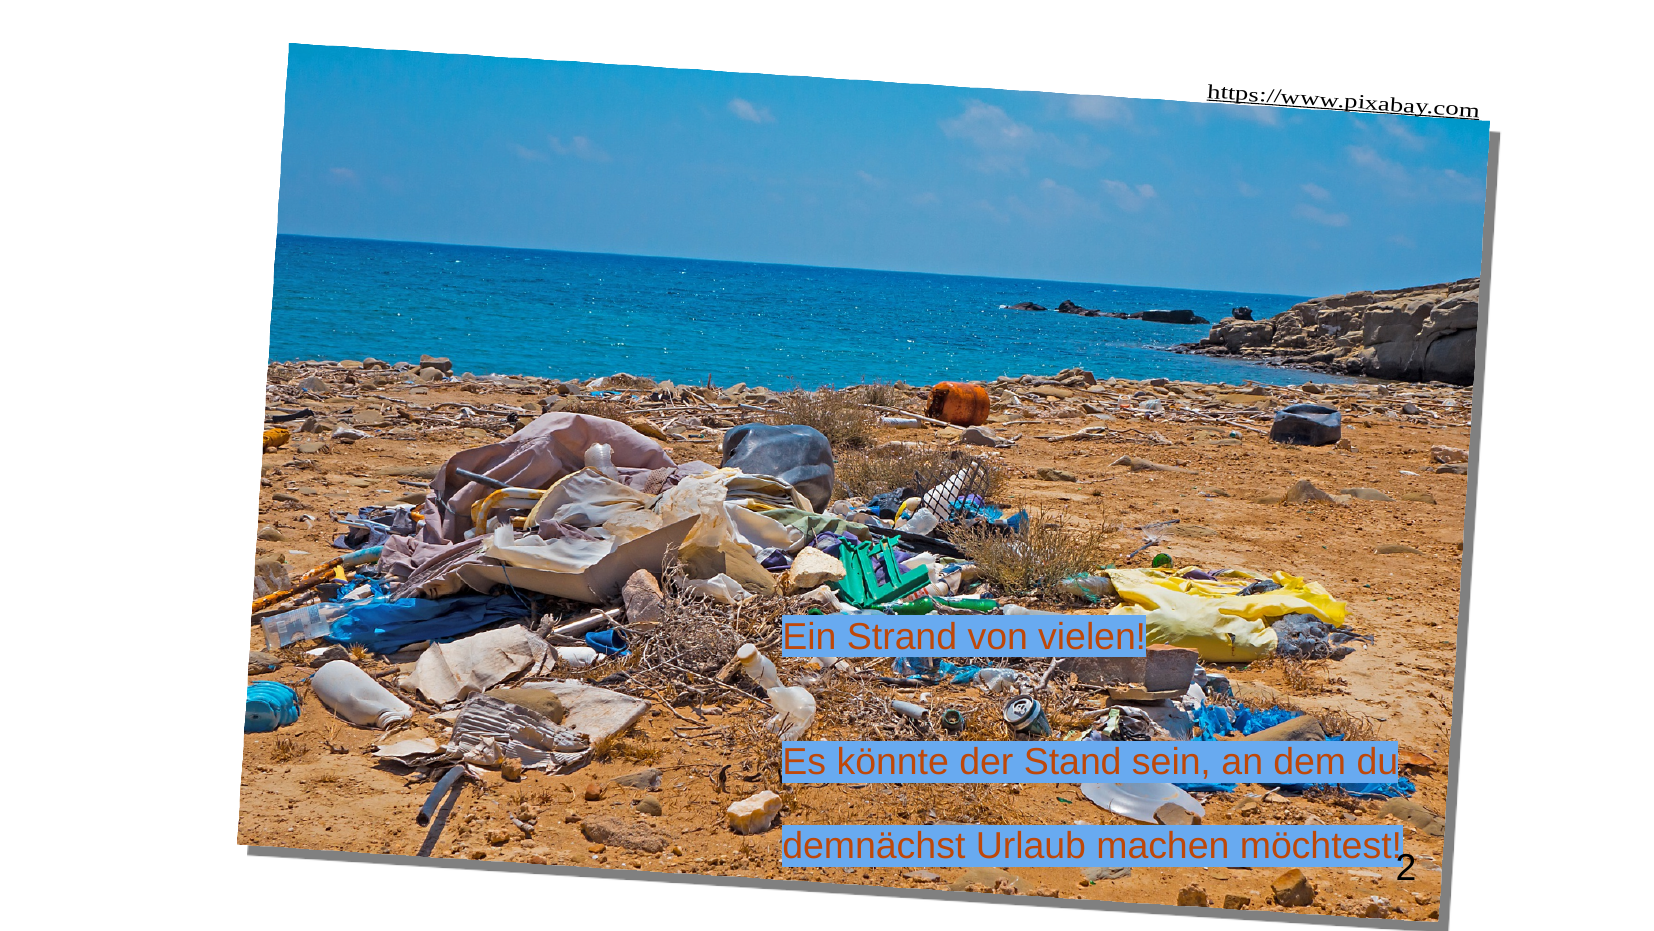

Ein Strand von vielen!
Es könnte der Stand sein, an dem du
demnächst Urlaub machen möchtest!
CC-BY-SA 4.0 Dirk Dräger